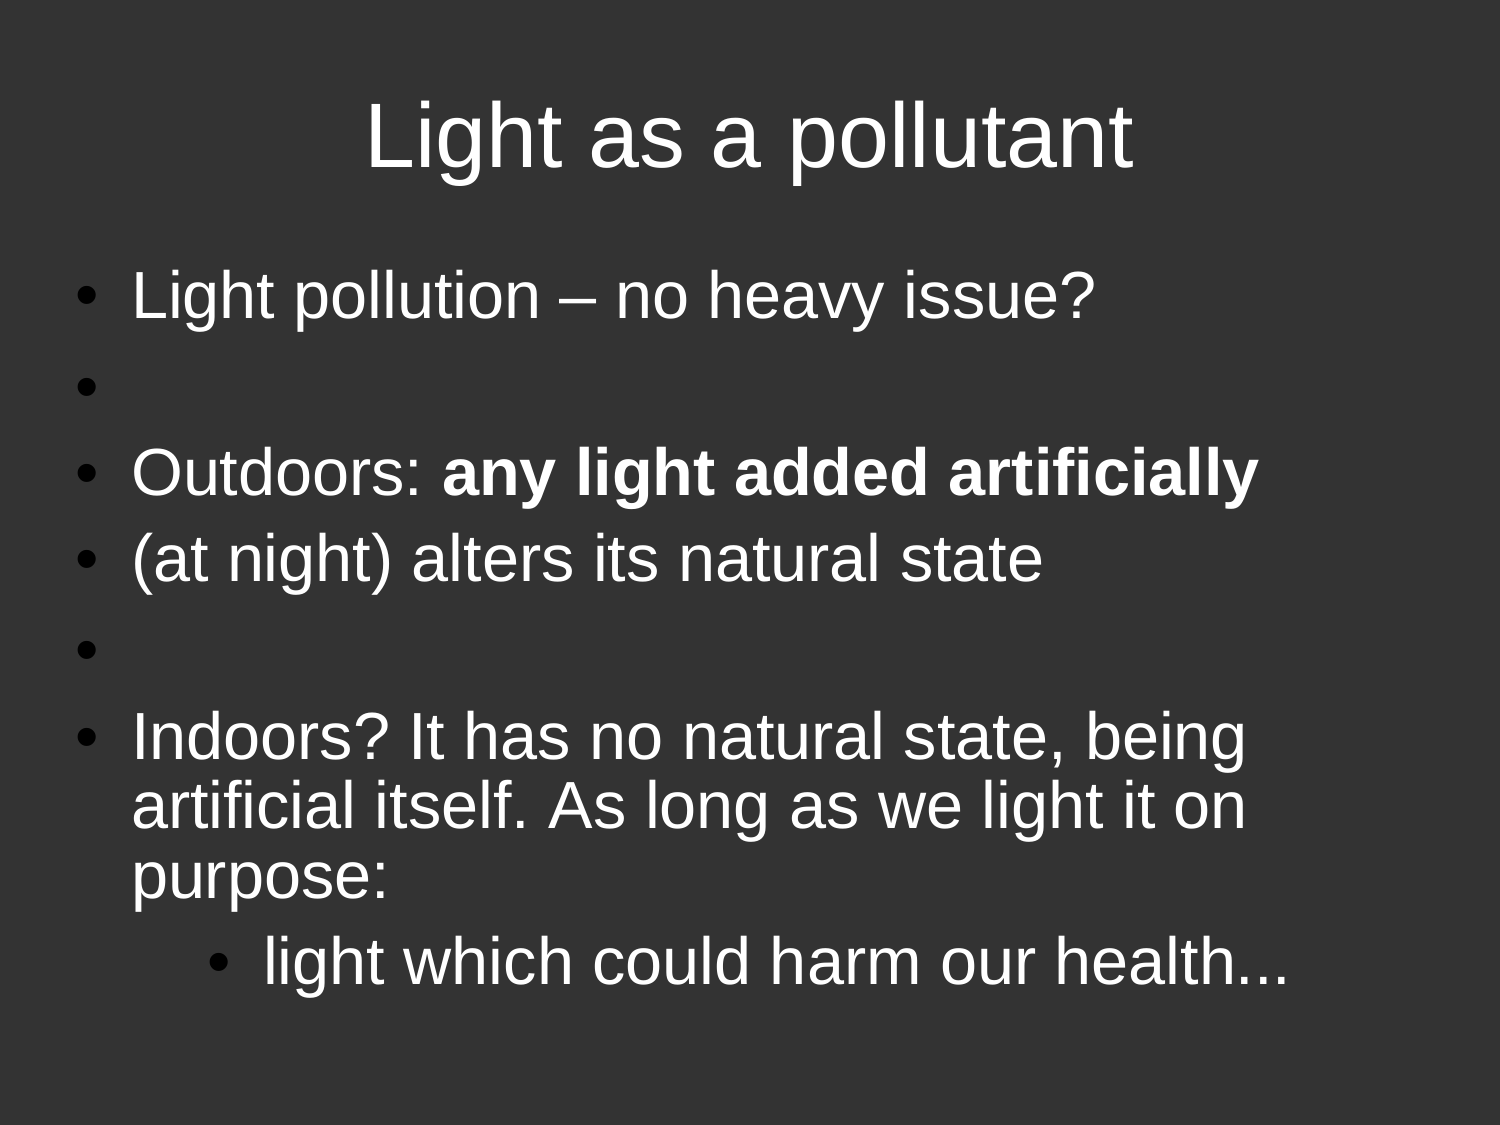

# Light as a pollutant
Light pollution – no heavy issue?
Outdoors: any light added artificially
(at night) alters its natural state
Indoors? It has no natural state, being artificial itself. As long as we light it on purpose:
light which could harm our health...